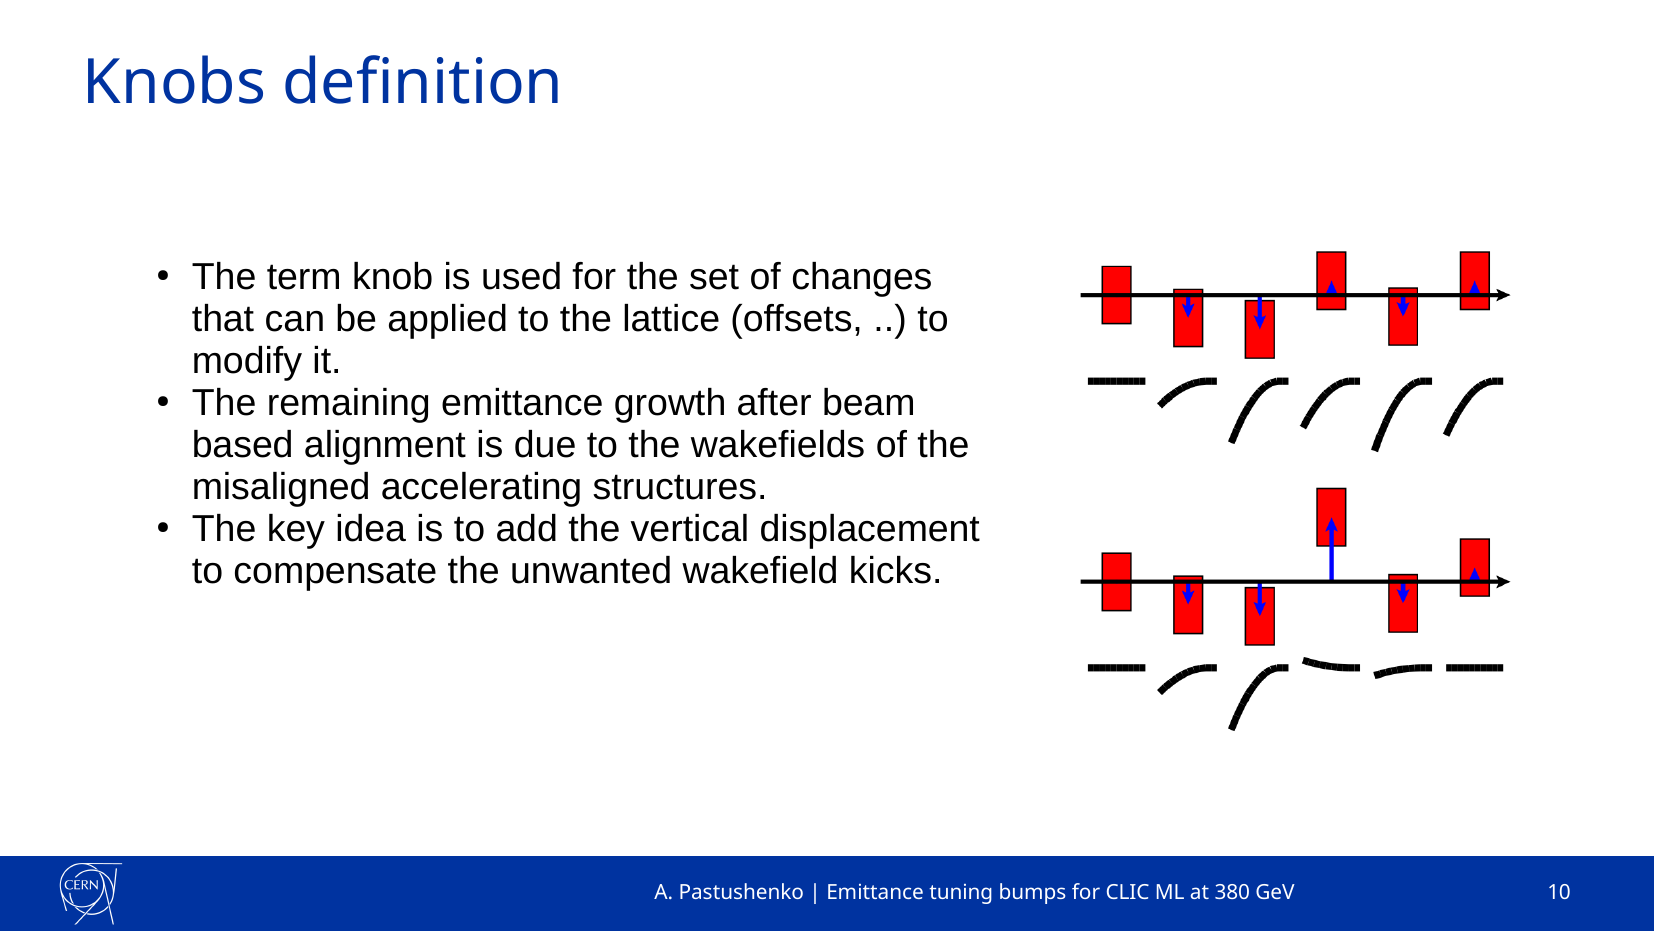

# Knobs definition
The term knob is used for the set of changes that can be applied to the lattice (offsets, ..) to modify it.
The remaining emittance growth after beam based alignment is due to the wakefields of the misaligned accelerating structures.
The key idea is to add the vertical displacement to compensate the unwanted wakefield kicks.
A. Pastushenko | Emittance tuning bumps for CLIC ML at 380 GeV
10